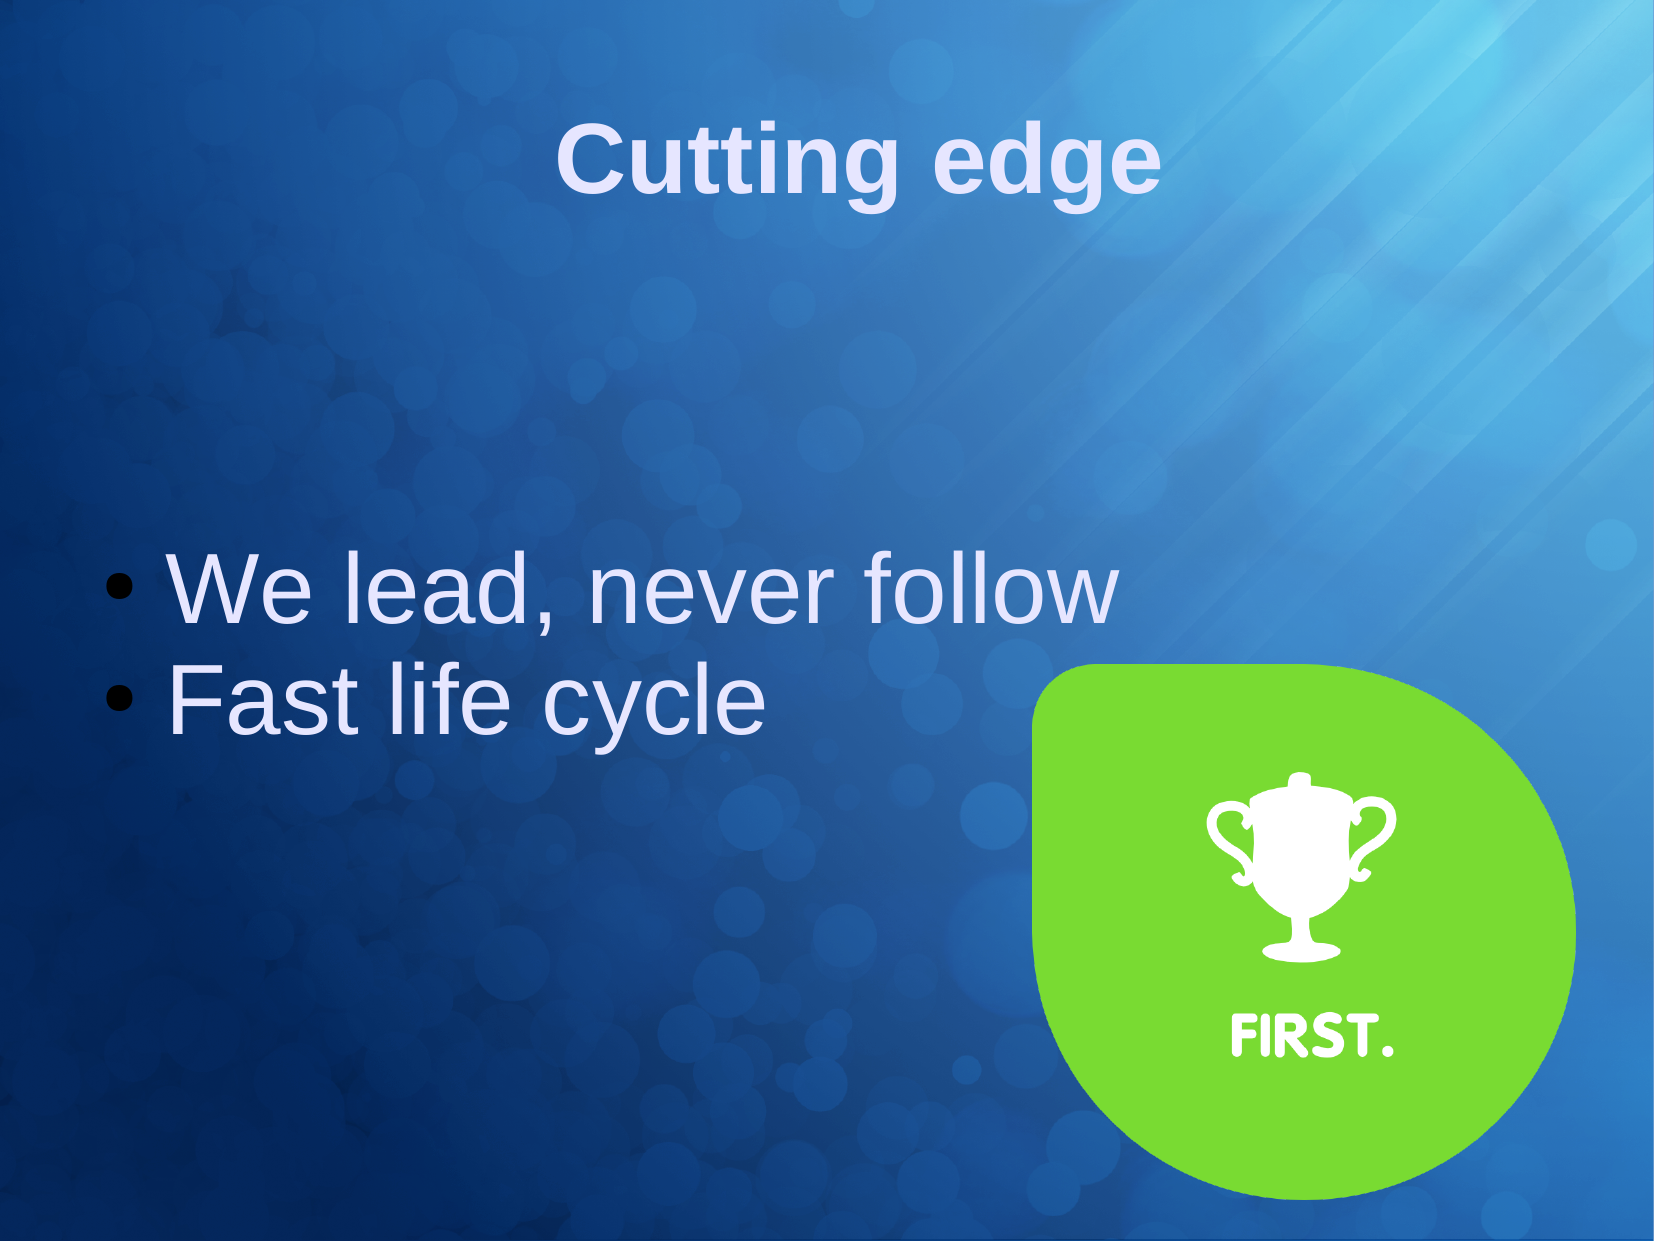

Cutting edge
 We lead, never follow
 Fast life cycle